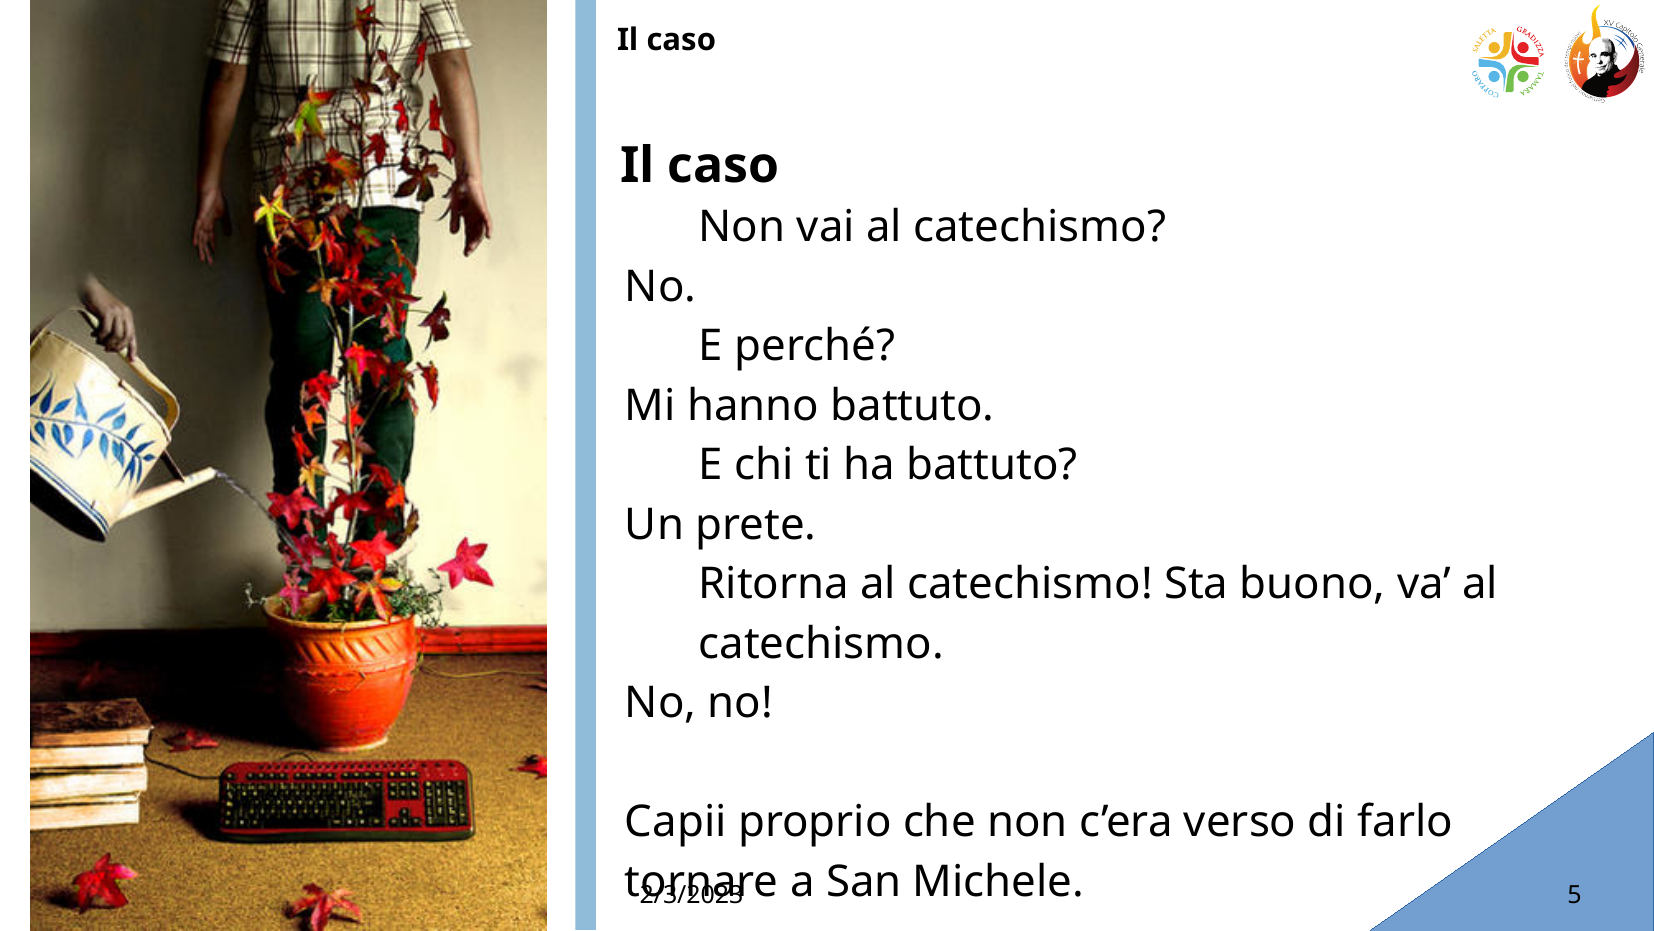

Il caso
Il caso
# Non vai al catechismo?
No.
	E perché?
Mi hanno battuto.
	E chi ti ha battuto?
Un prete.
	Ritorna al catechismo! Sta buono, va’ al
	catechismo.
No, no!
Capii proprio che non c’era verso di farlo tornare a San Michele.